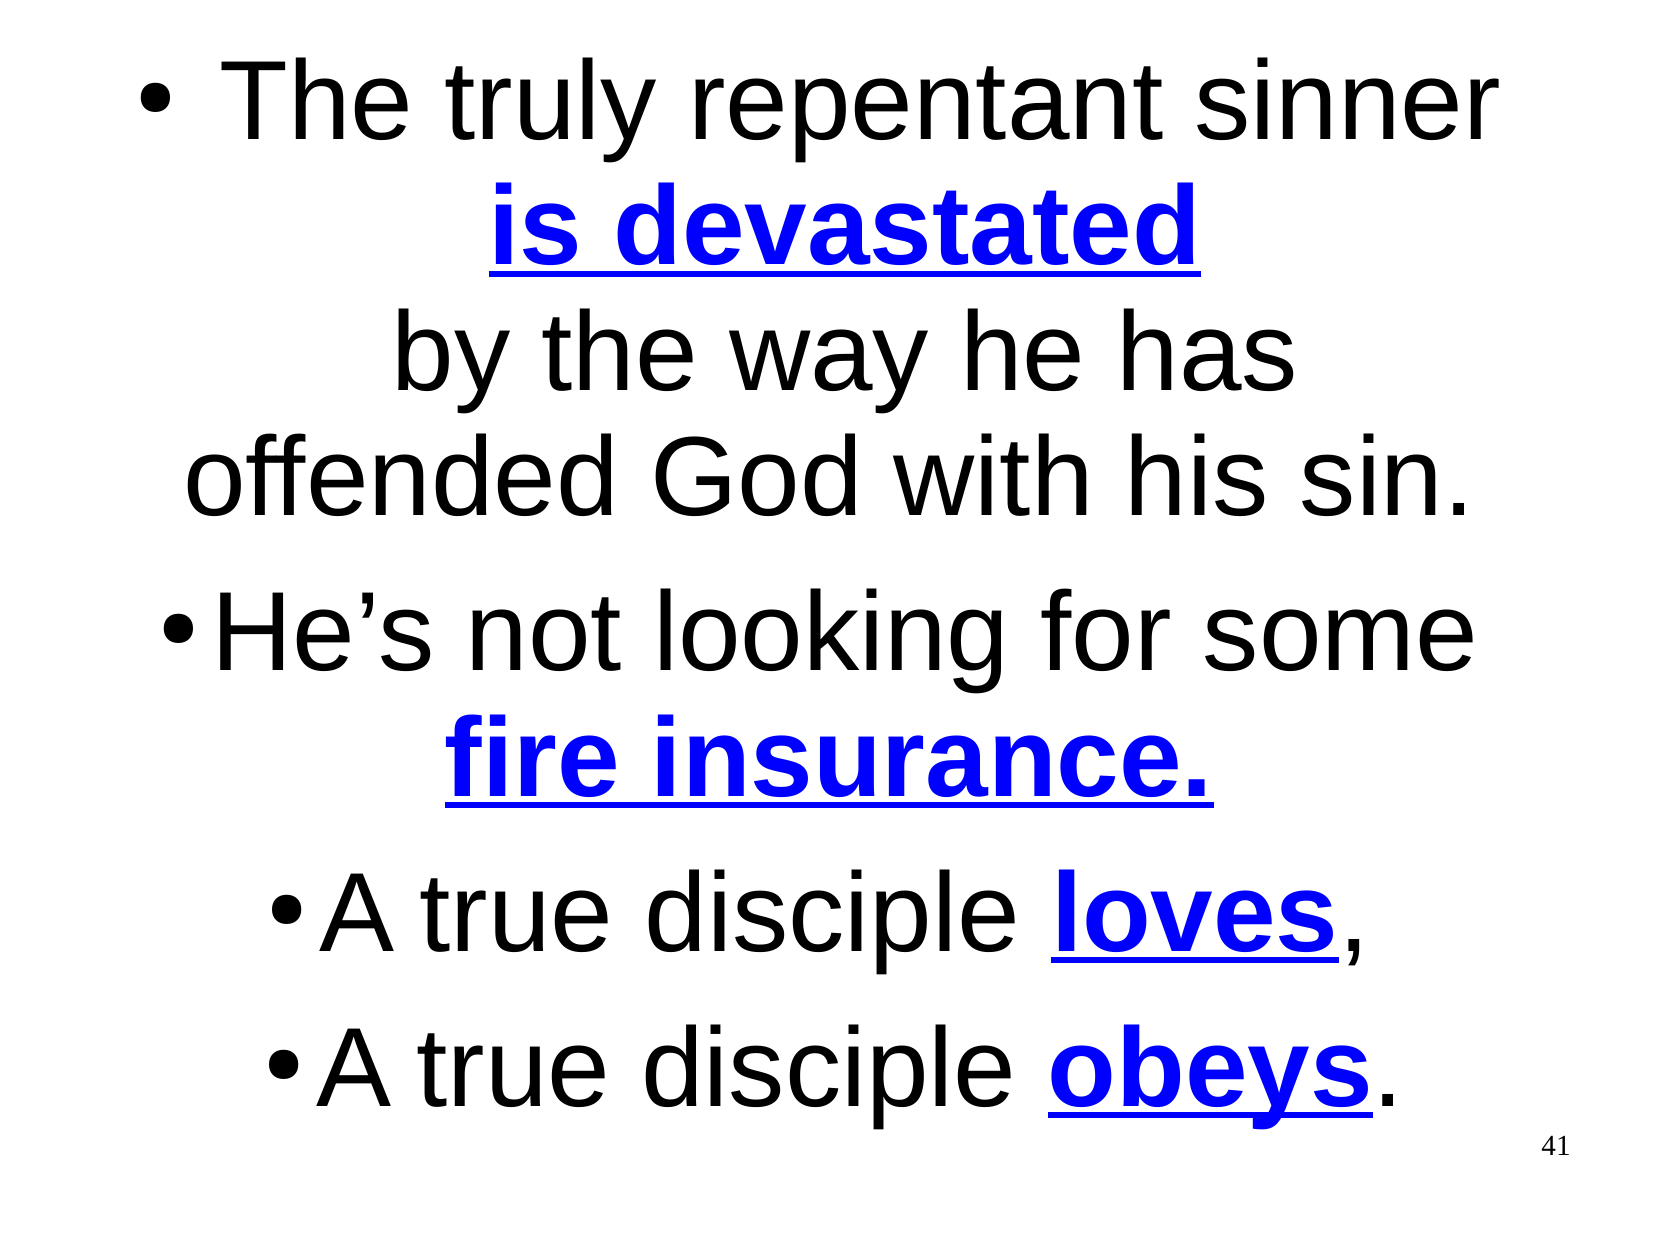

# The truly repentant sinner is devastated by the way he has offended God with his sin.
He’s not looking for some
fire insurance.
A true disciple loves,
A true disciple obeys.
41